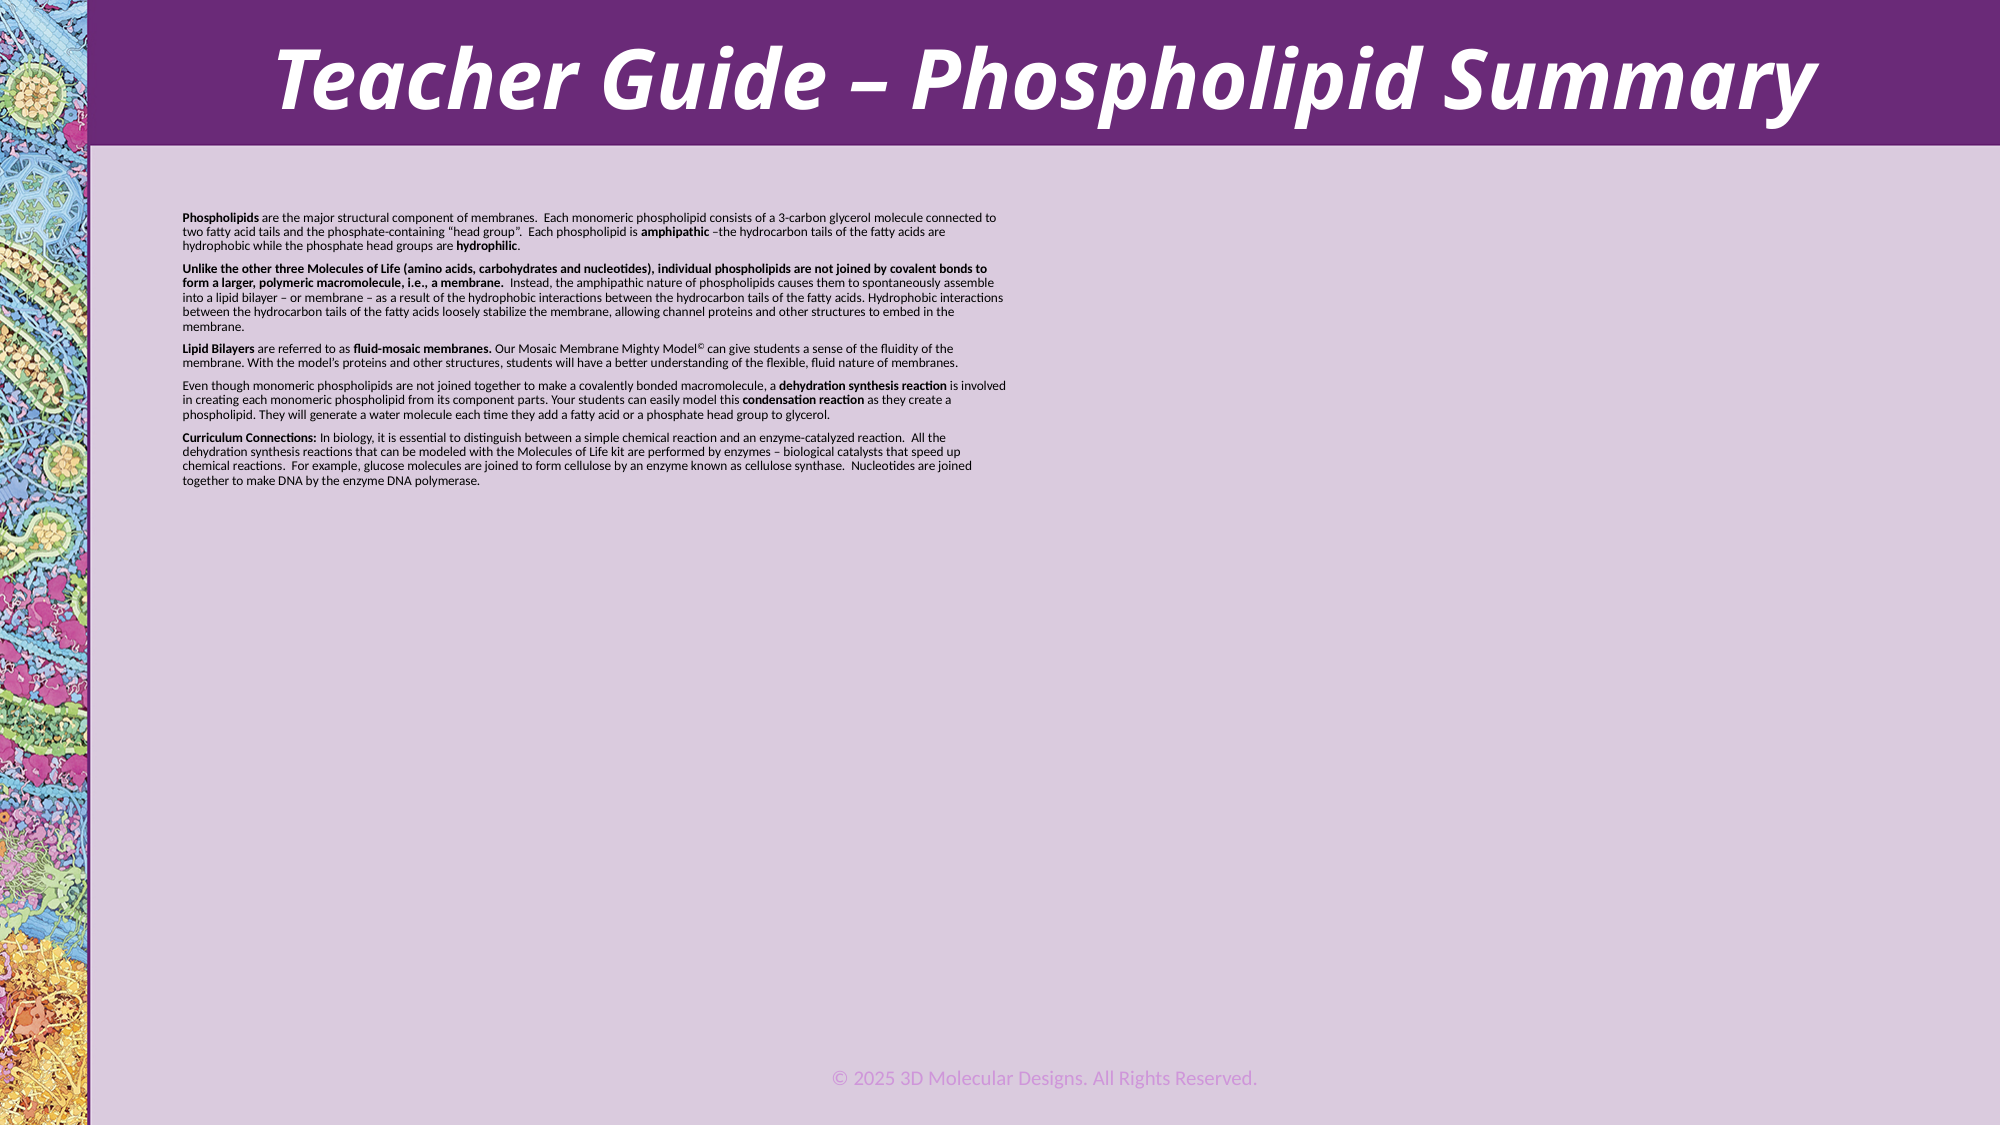

# Teacher Guide – Phospholipid Summary
Phospholipids are the major structural component of membranes.  Each monomeric phospholipid consists of a 3-carbon glycerol molecule connected to two fatty acid tails and the phosphate-containing “head group”.  Each phospholipid is amphipathic –the hydrocarbon tails of the fatty acids are hydrophobic while the phosphate head groups are hydrophilic.
Unlike the other three Molecules of Life (amino acids, carbohydrates and nucleotides), individual phospholipids are not joined by covalent bonds to form a larger, polymeric macromolecule, i.e., a membrane.  Instead, the amphipathic nature of phospholipids causes them to spontaneously assemble into a lipid bilayer – or membrane – as a result of the hydrophobic interactions between the hydrocarbon tails of the fatty acids. Hydrophobic interactions between the hydrocarbon tails of the fatty acids loosely stabilize the membrane, allowing channel proteins and other structures to embed in the membrane.
Lipid Bilayers are referred to as fluid-mosaic membranes. Our Mosaic Membrane Mighty Model© can give students a sense of the fluidity of the membrane. With the model’s proteins and other structures, students will have a better understanding of the flexible, fluid nature of membranes.
Even though monomeric phospholipids are not joined together to make a covalently bonded macromolecule, a dehydration synthesis reaction is involved in creating each monomeric phospholipid from its component parts. Your students can easily model this condensation reaction as they create a phospholipid. They will generate a water molecule each time they add a fatty acid or a phosphate head group to glycerol.
Curriculum Connections: In biology, it is essential to distinguish between a simple chemical reaction and an enzyme-catalyzed reaction.  All the dehydration synthesis reactions that can be modeled with the Molecules of Life kit are performed by enzymes – biological catalysts that speed up chemical reactions.  For example, glucose molecules are joined to form cellulose by an enzyme known as cellulose synthase.  Nucleotides are joined together to make DNA by the enzyme DNA polymerase.